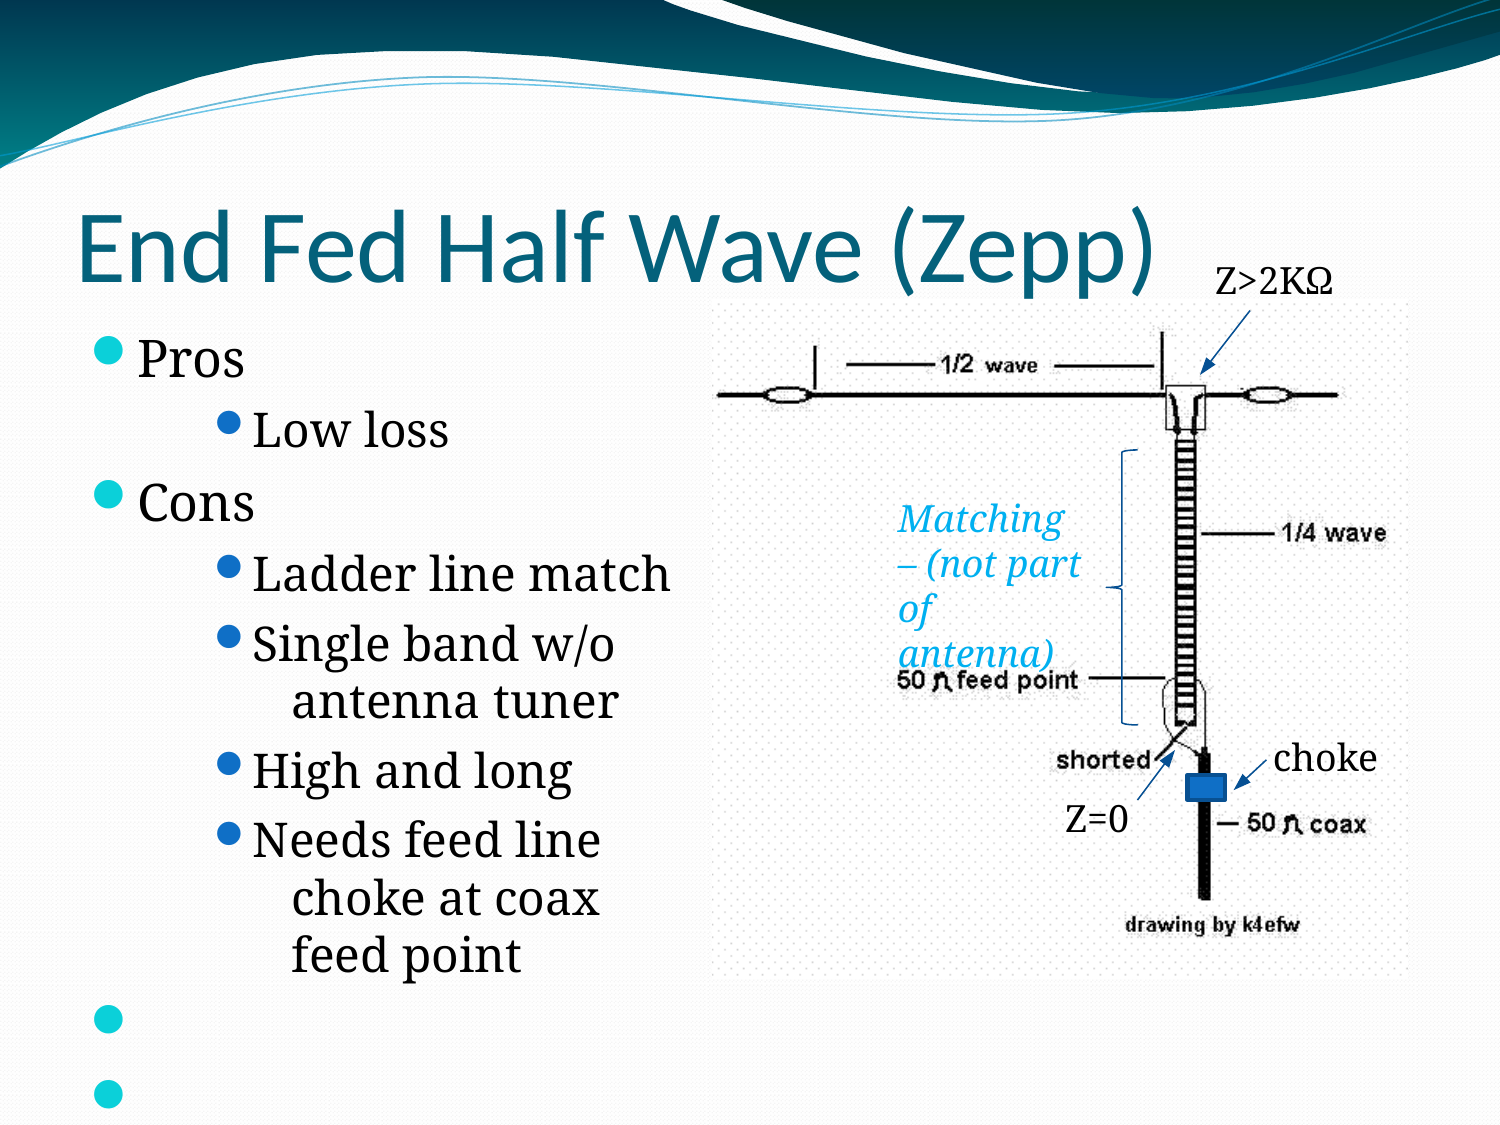

# End Fed Half Wave (Zepp)
Z>2KΩ
Pros
Low loss
Cons
Ladder line match
Single band w/o antenna tuner
High and long
Needs feed line choke at coax feed point
Matching – (not part of antenna)
choke
Z=0